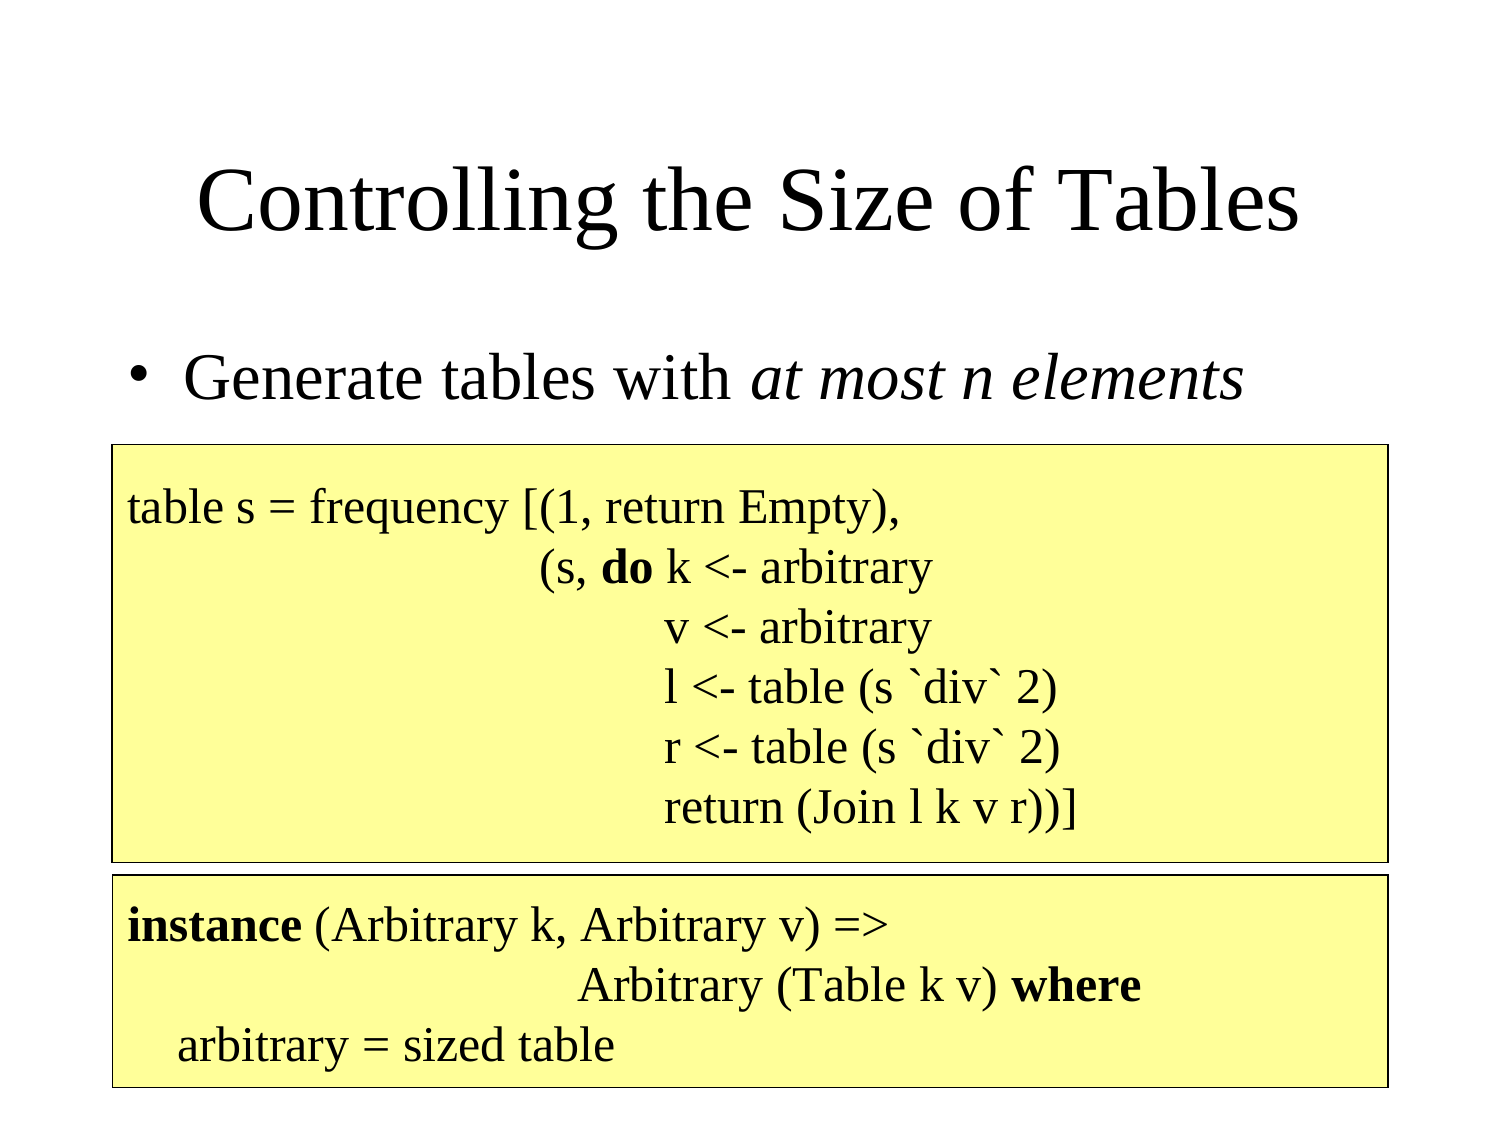

# Controlling the Size of Tables
Generate tables with at most n elements
table s = frequency [(1, return Empty),
		 (s, do k <- arbitrary
			 v <- arbitrary
			 l <- table (s `div` 2)
 r <- table (s `div` 2)
		 return (Join l k v r))]
instance (Arbitrary k, Arbitrary v) =>
			Arbitrary (Table k v) where
 arbitrary = sized table